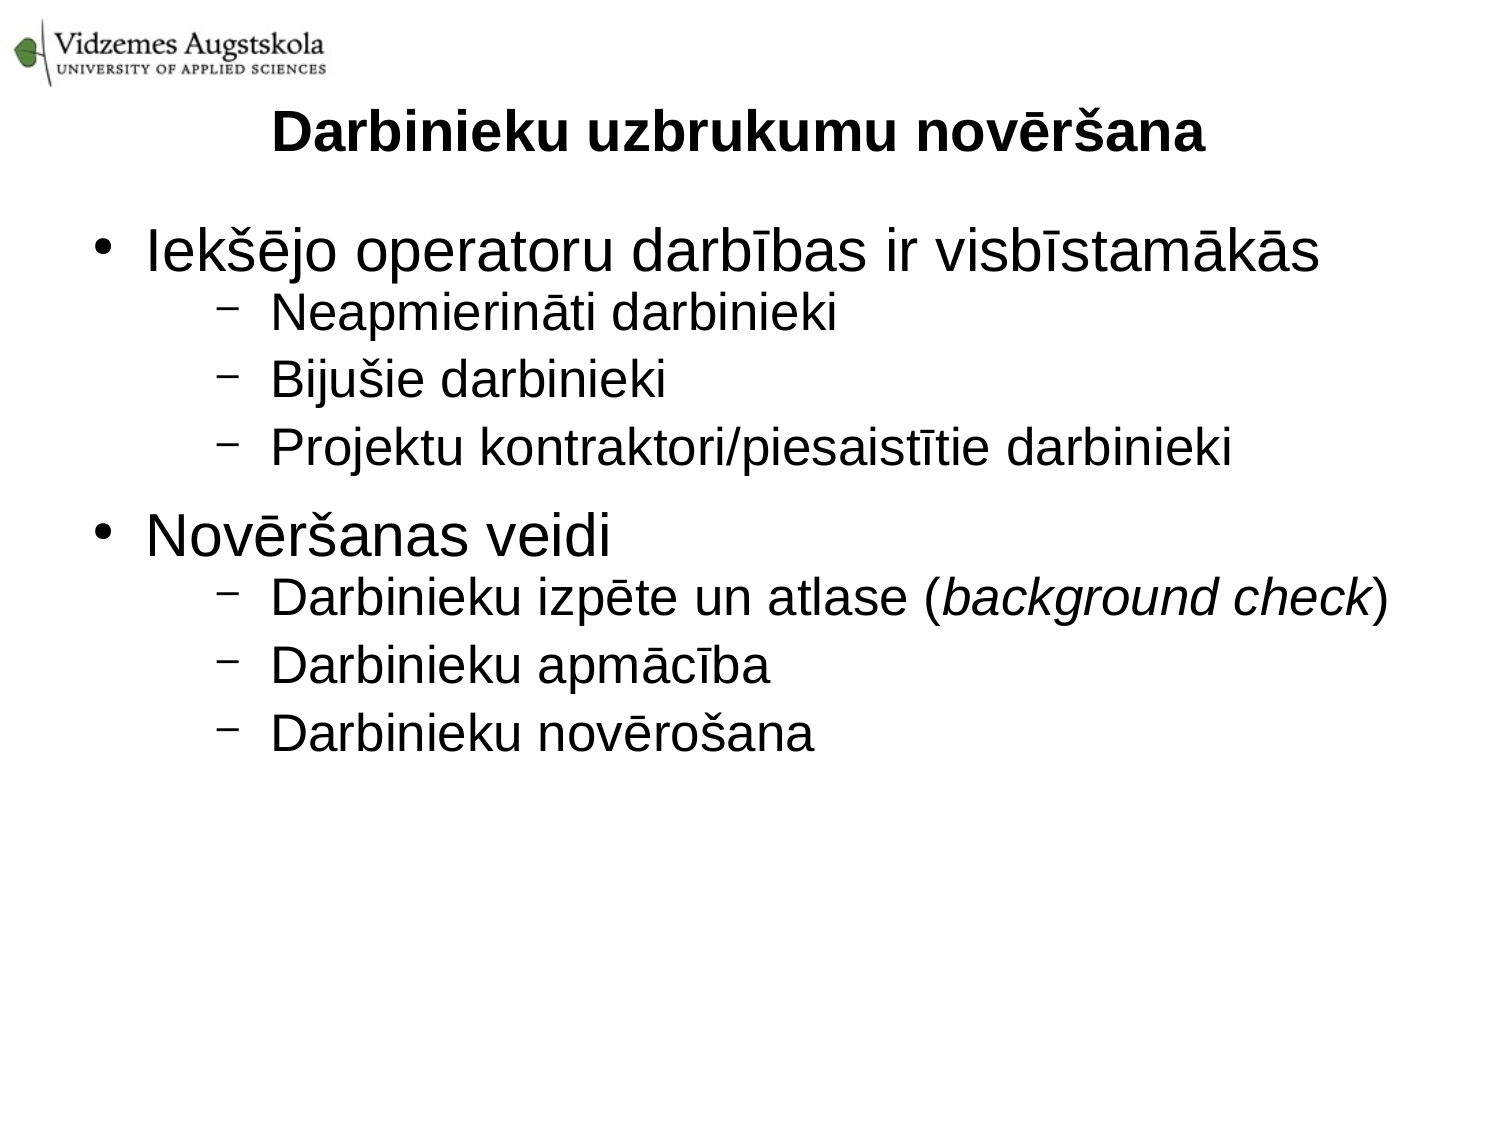

# Darbinieku uzbrukumu novēršana
Iekšējo operatoru darbības ir visbīstamākās
Neapmierināti darbinieki
Bijušie darbinieki
Projektu kontraktori/piesaistītie darbinieki
Novēršanas veidi
Darbinieku izpēte un atlase (background check)
Darbinieku apmācība
Darbinieku novērošana